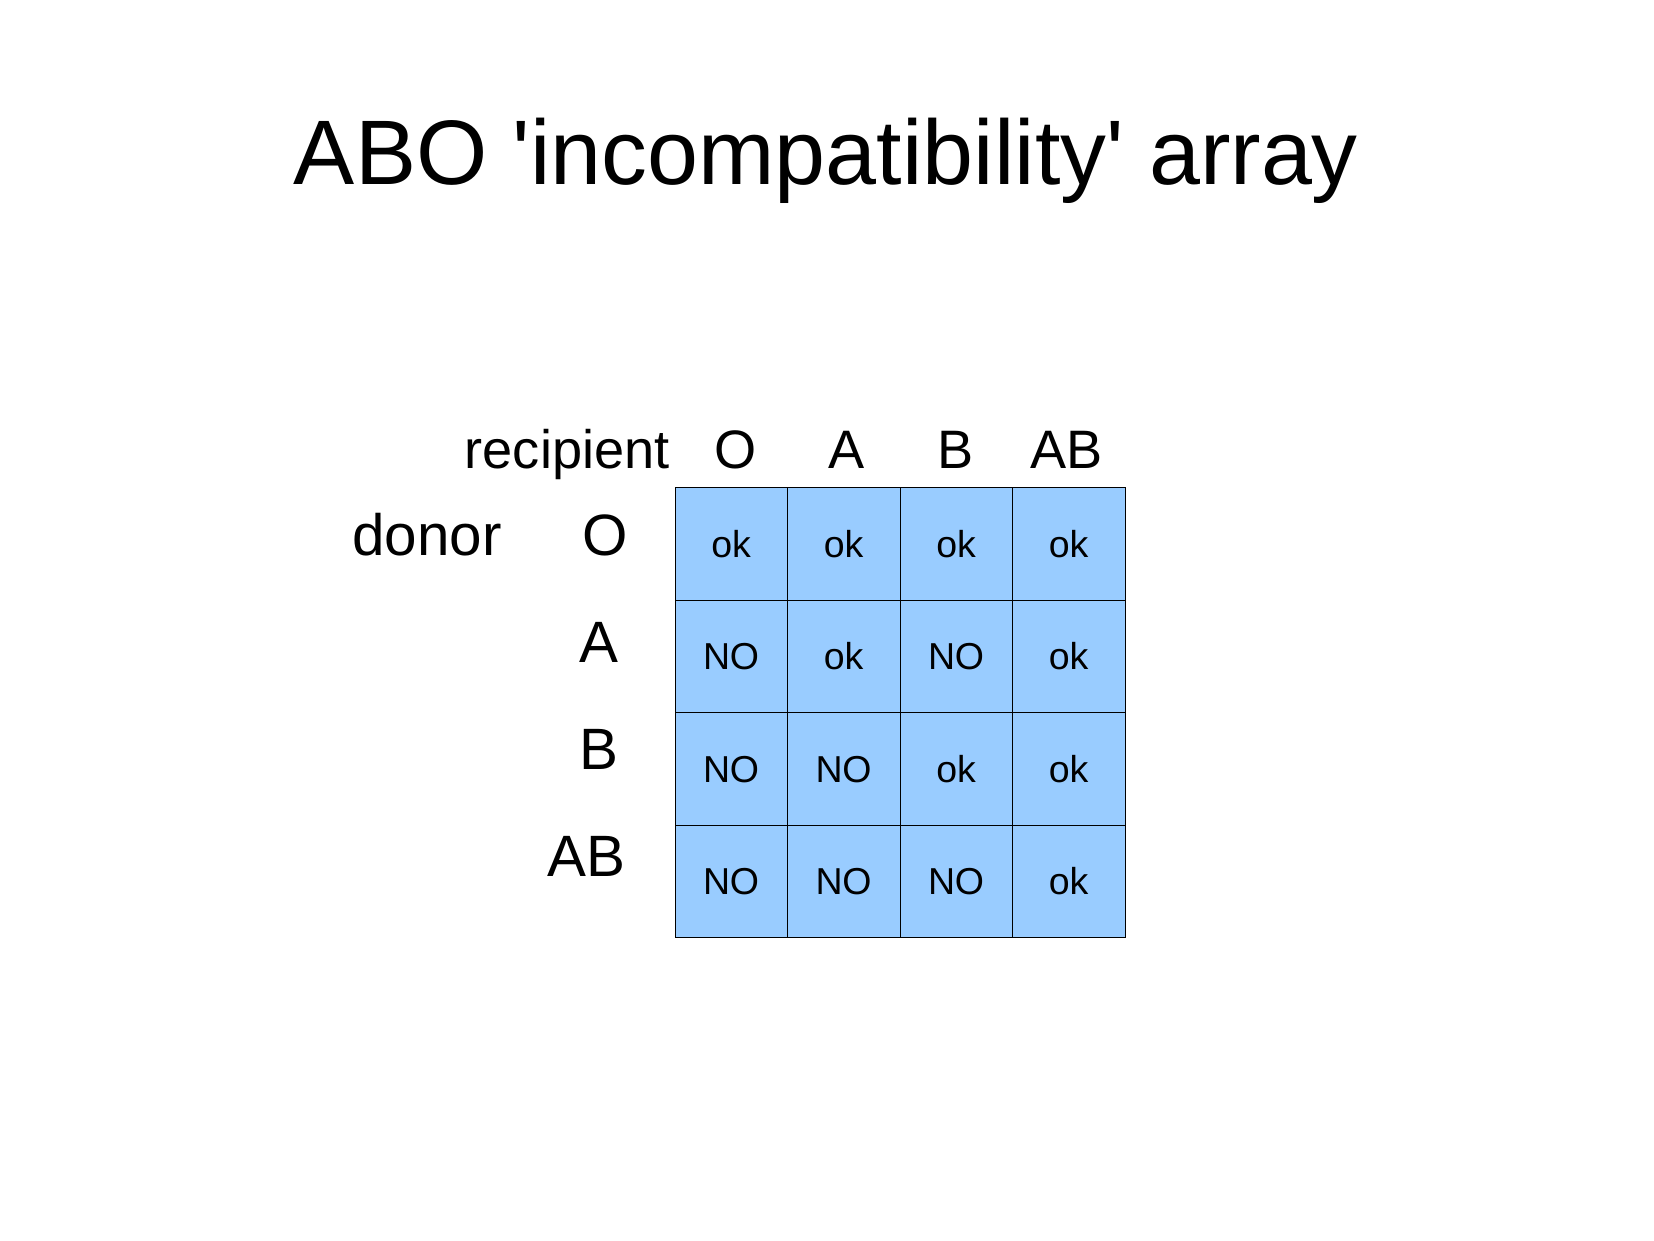

# ABO 'incompatibility' array
recipient O A B AB
donor O
 A
 B
 AB
ok
ok
ok
ok
NO
ok
NO
ok
NO
NO
ok
ok
NO
NO
NO
ok